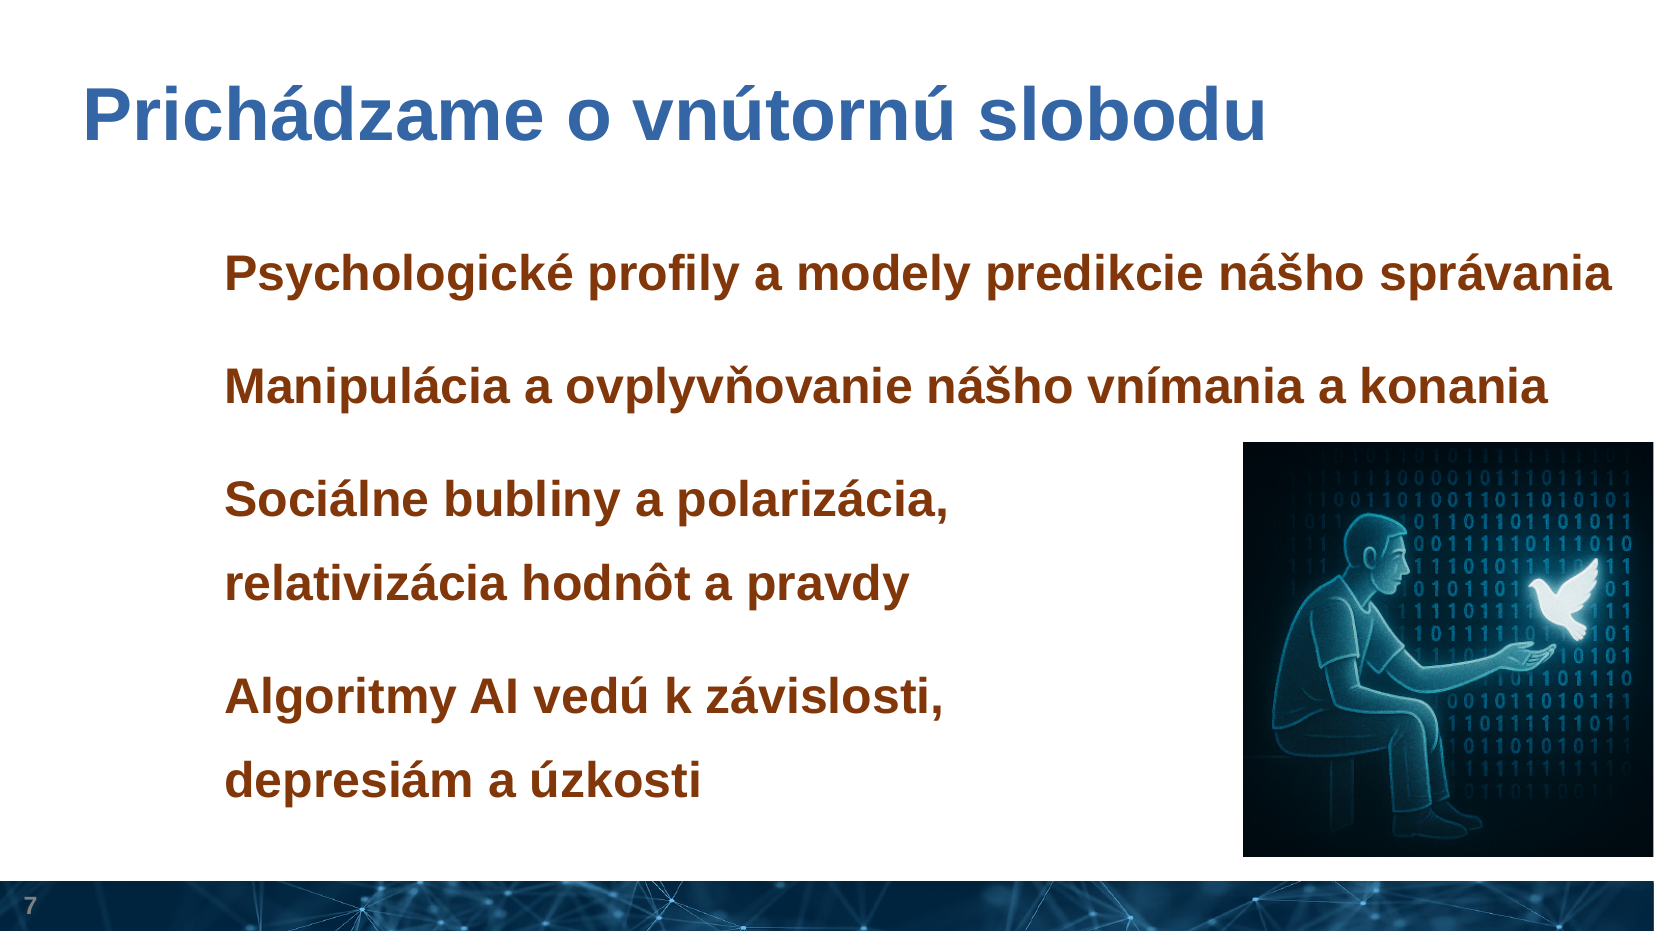

# Prichádzame o vnútornú slobodu
Psychologické profily a modely predikcie nášho správania
Manipulácia a ovplyvňovanie nášho vnímania a konania
Sociálne bubliny a polarizácia,
relativizácia hodnôt a pravdy
Algoritmy AI vedú k závislosti,
depresiám a úzkosti